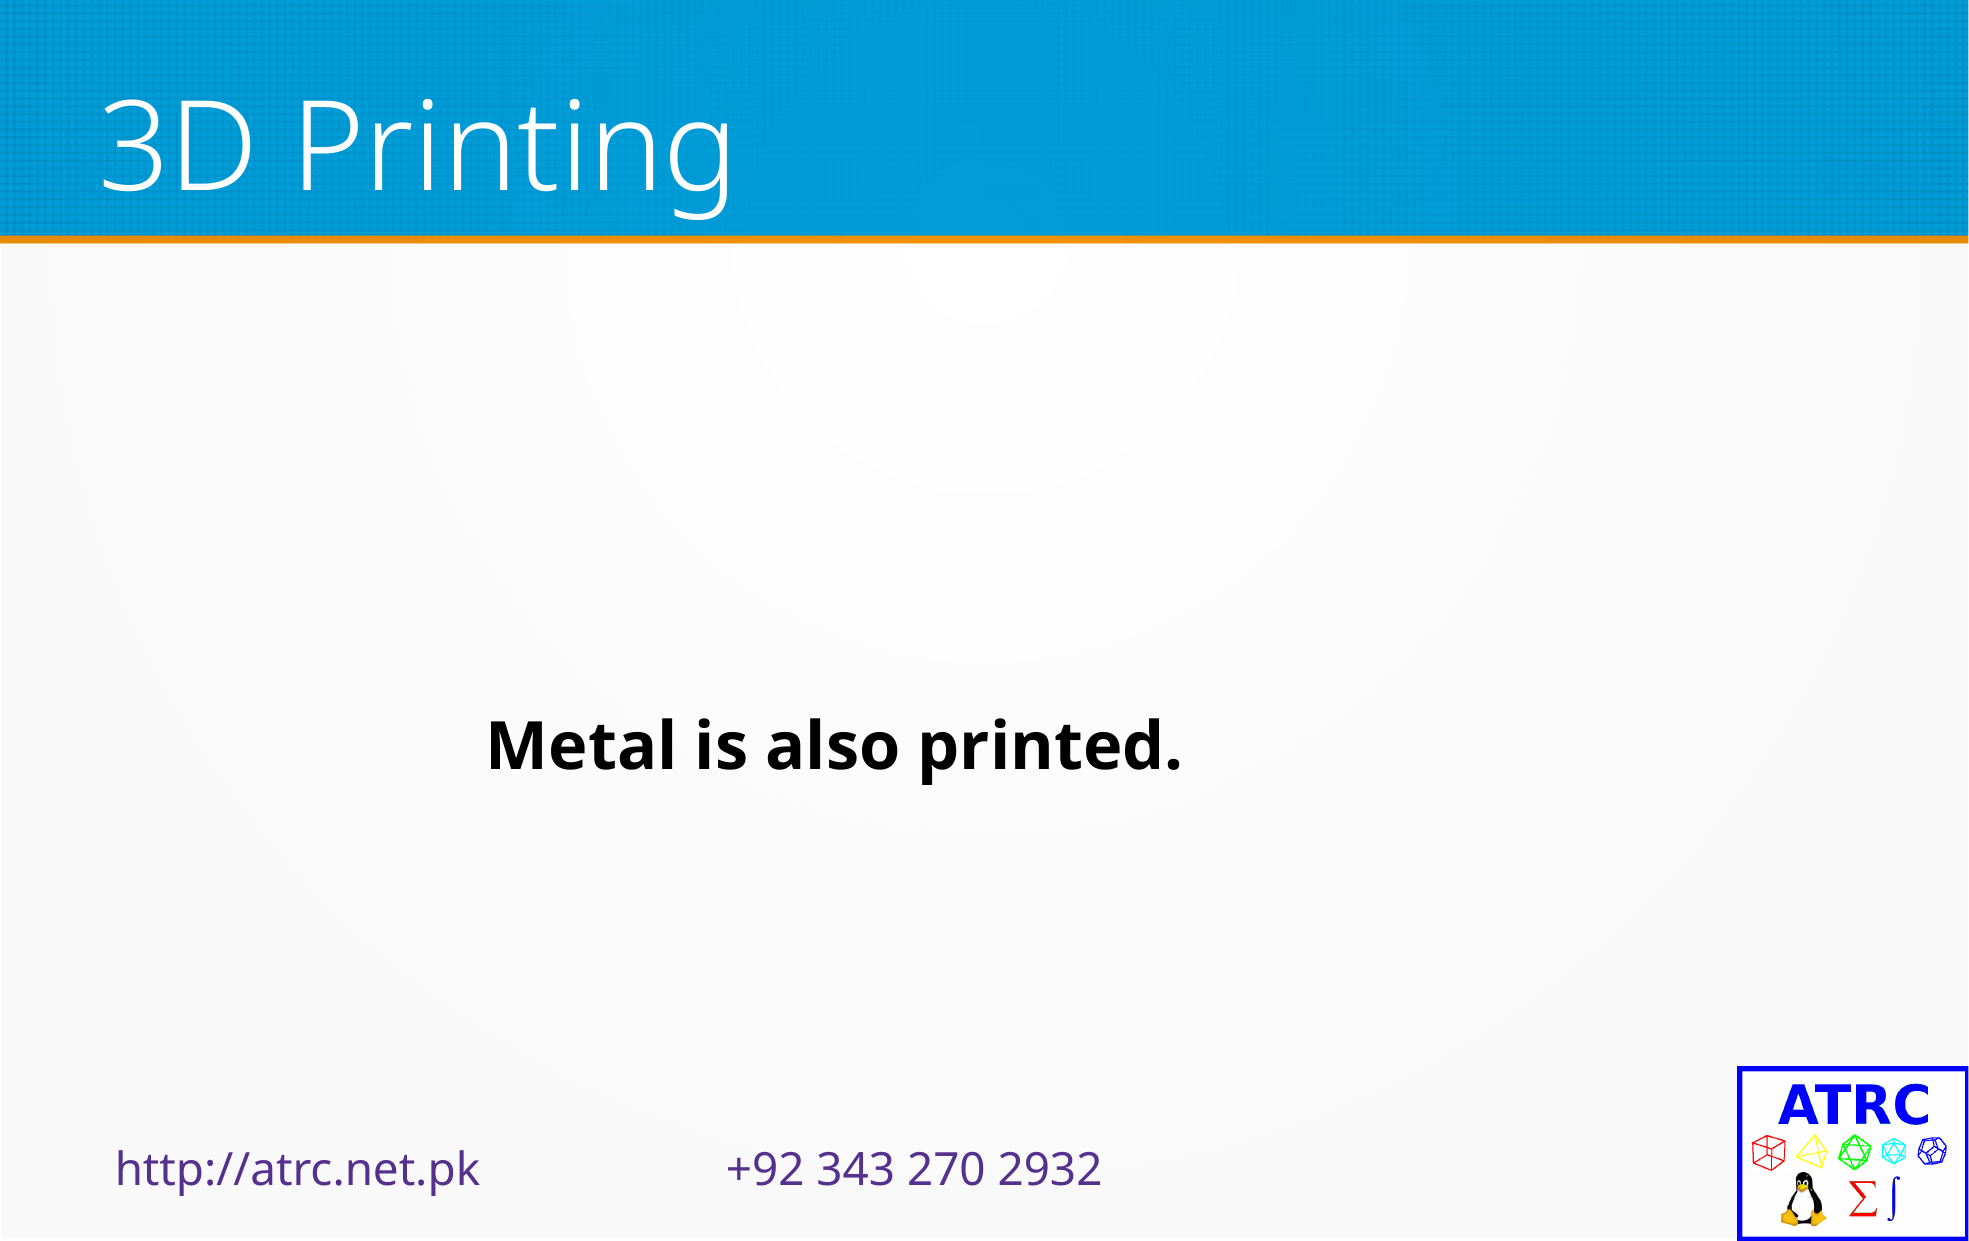

# 3D Printing
Metal is also printed.